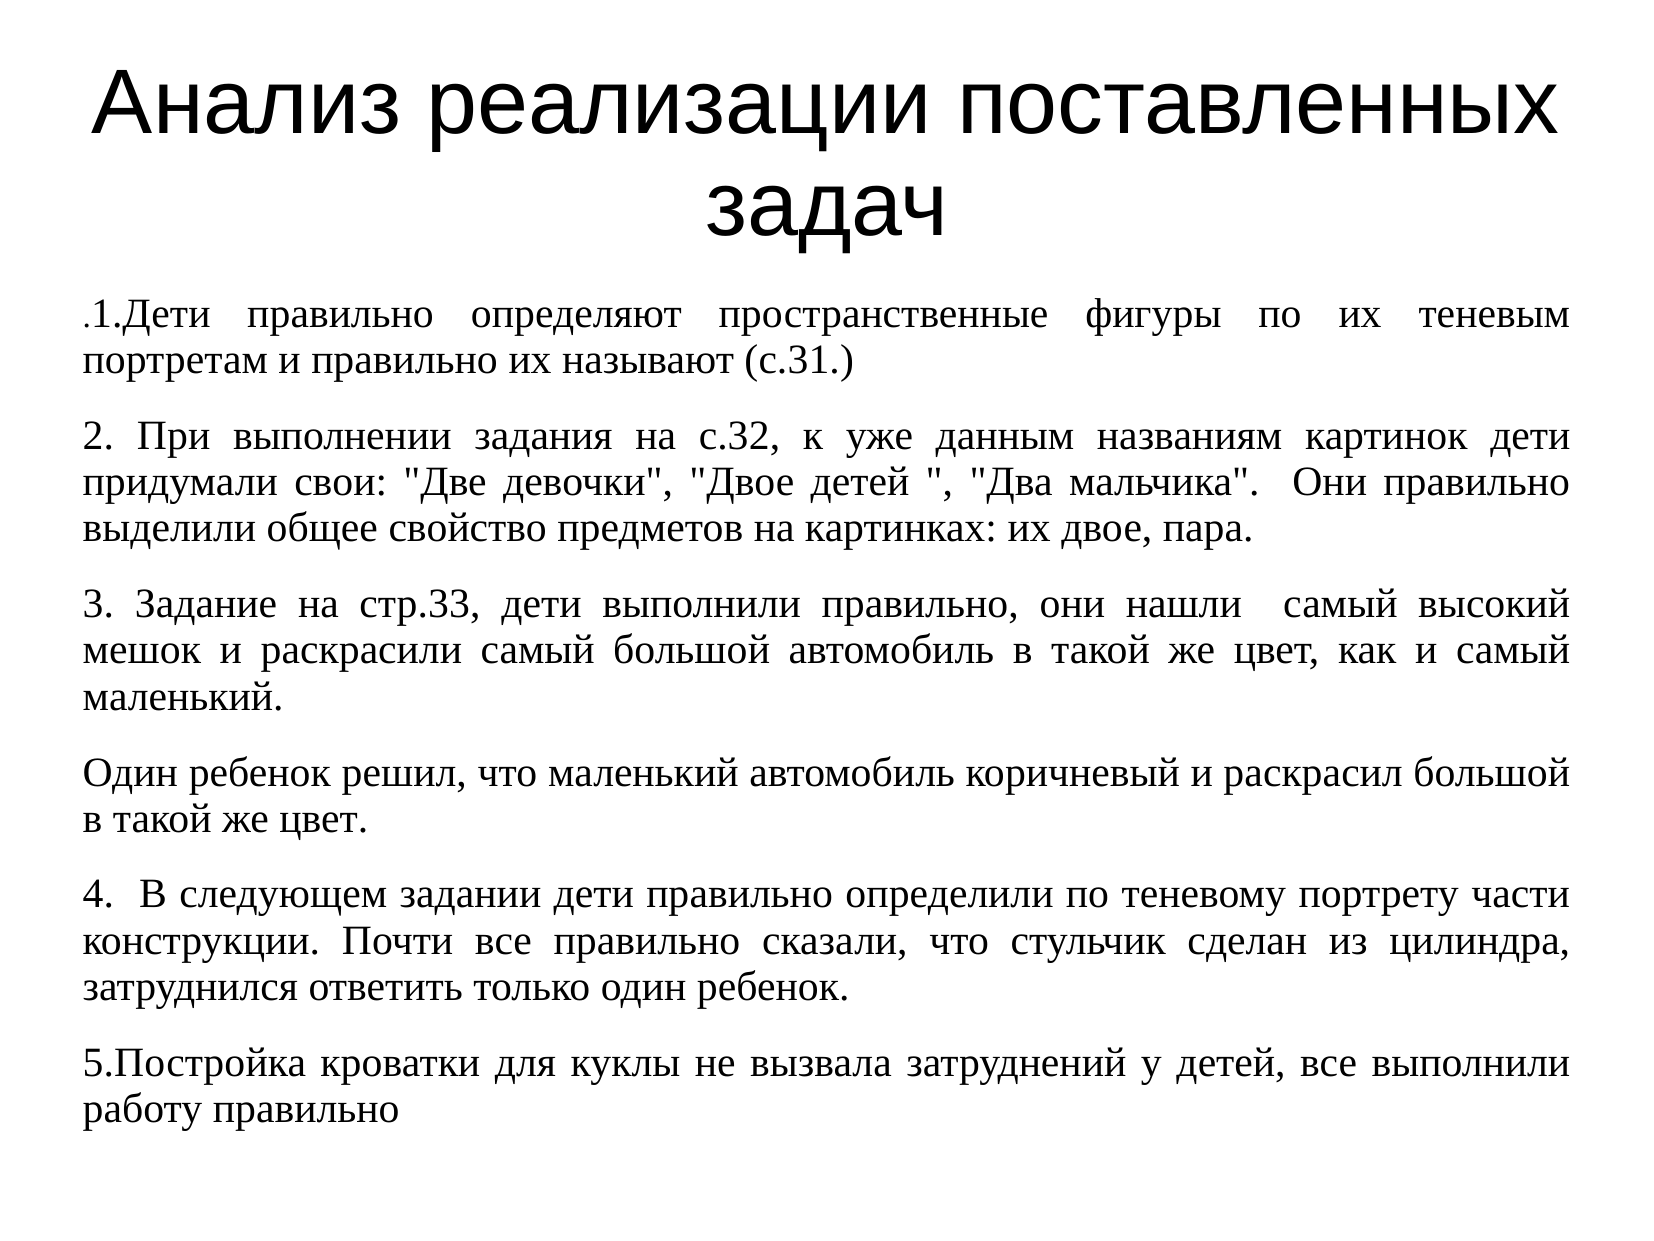

# Анализ реализации поставленных задач
.1.Дети правильно определяют пространственные фигуры по их теневым портретам и правильно их называют (с.31.)
2. При выполнении задания на с.32, к уже данным названиям картинок дети придумали свои: "Две девочки", "Двое детей ", "Два мальчика". Они правильно выделили общее свойство предметов на картинках: их двое, пара.
3. Задание на стр.33, дети выполнили правильно, они нашли самый высокий мешок и раскрасили самый большой автомобиль в такой же цвет, как и самый маленький.
Один ребенок решил, что маленький автомобиль коричневый и раскрасил большой в такой же цвет.
4. В следующем задании дети правильно определили по теневому портрету части конструкции. Почти все правильно сказали, что стульчик сделан из цилиндра, затруднился ответить только один ребенок.
5.Постройка кроватки для куклы не вызвала затруднений у детей, все выполнили работу правильно